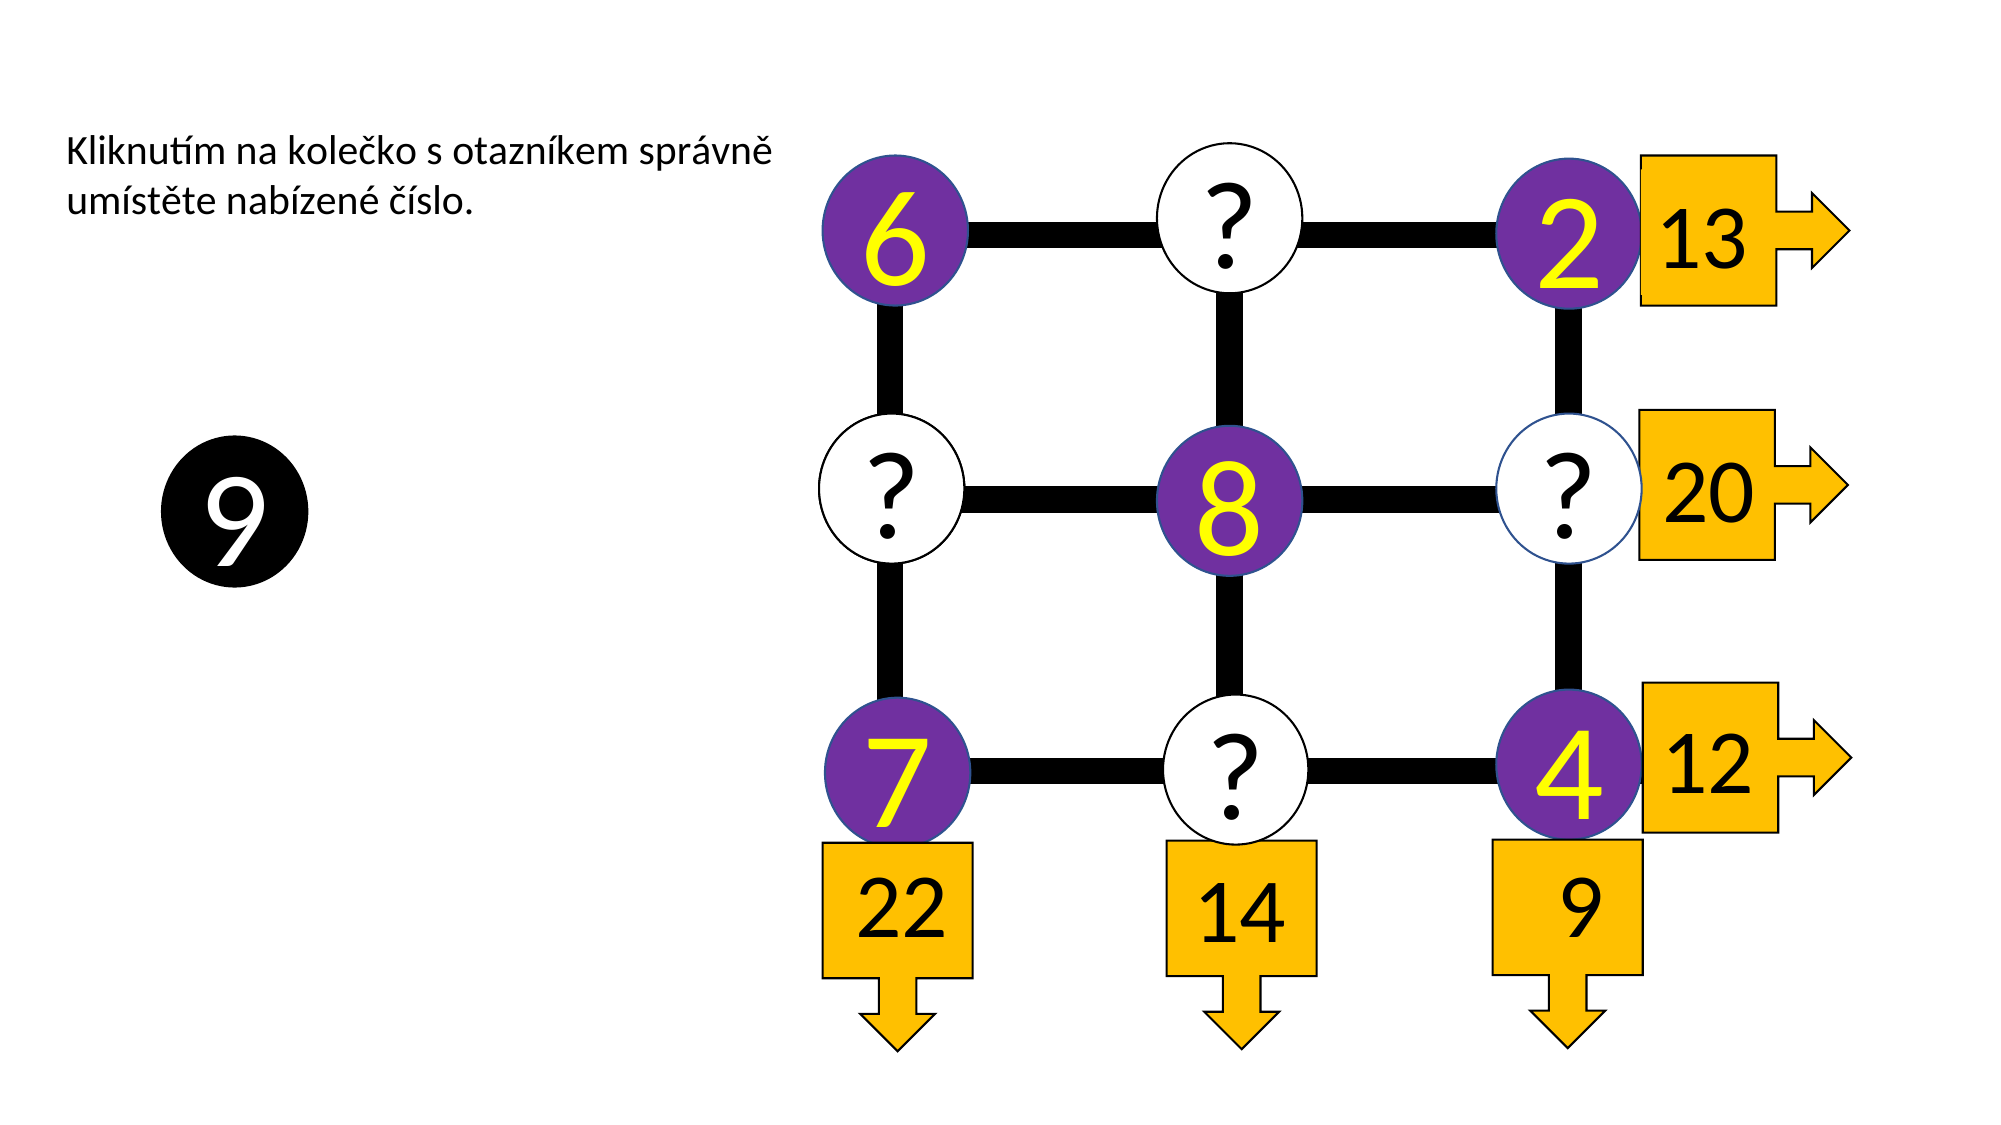

Kliknutím na kolečko s otazníkem správně
umístěte nabízené číslo.
?
6
2
13
9
?
?
20
8
9
4
?
12
7
22
9
14